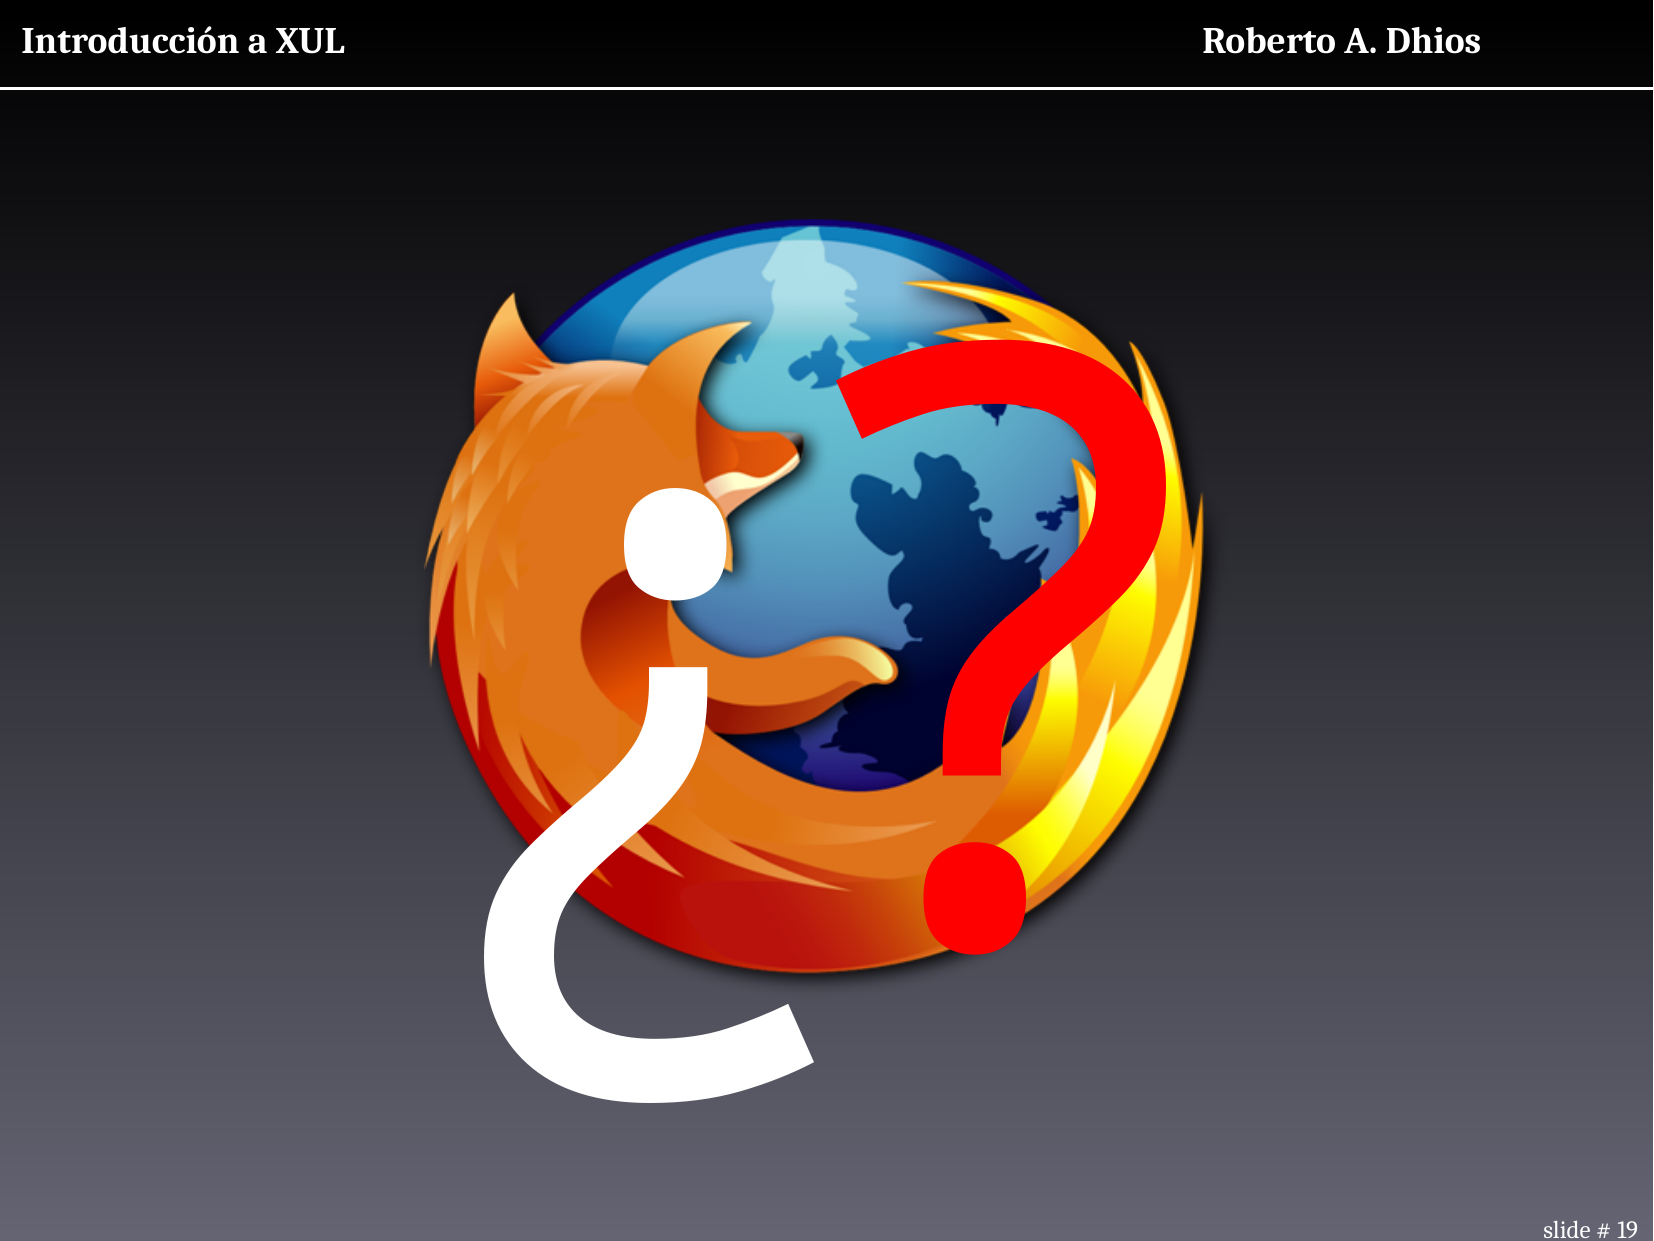

Introducción a XUL												Roberto A. Dhios
# ¿?